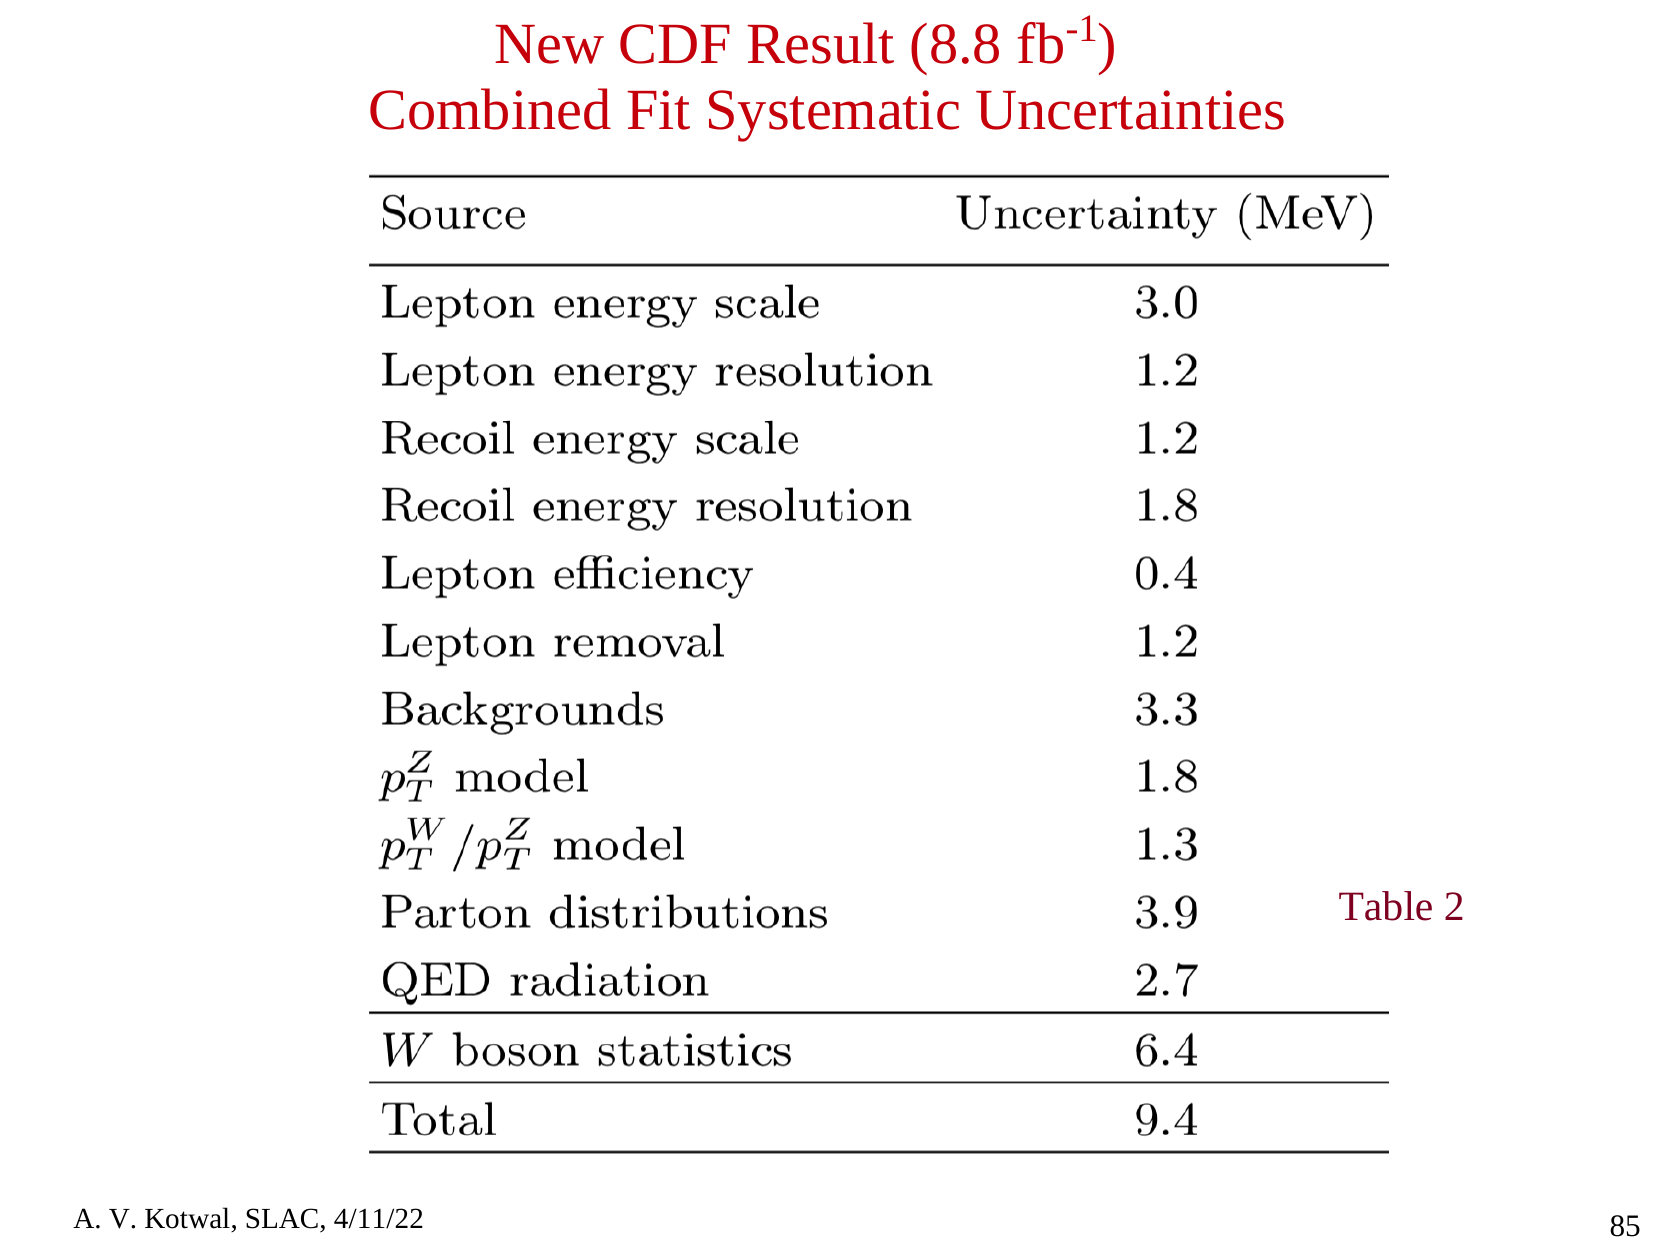

# New CDF Result (8.8 fb-1) Combined Fit Systematic Uncertainties
Table 2
A. V. Kotwal, SLAC, 4/11/22